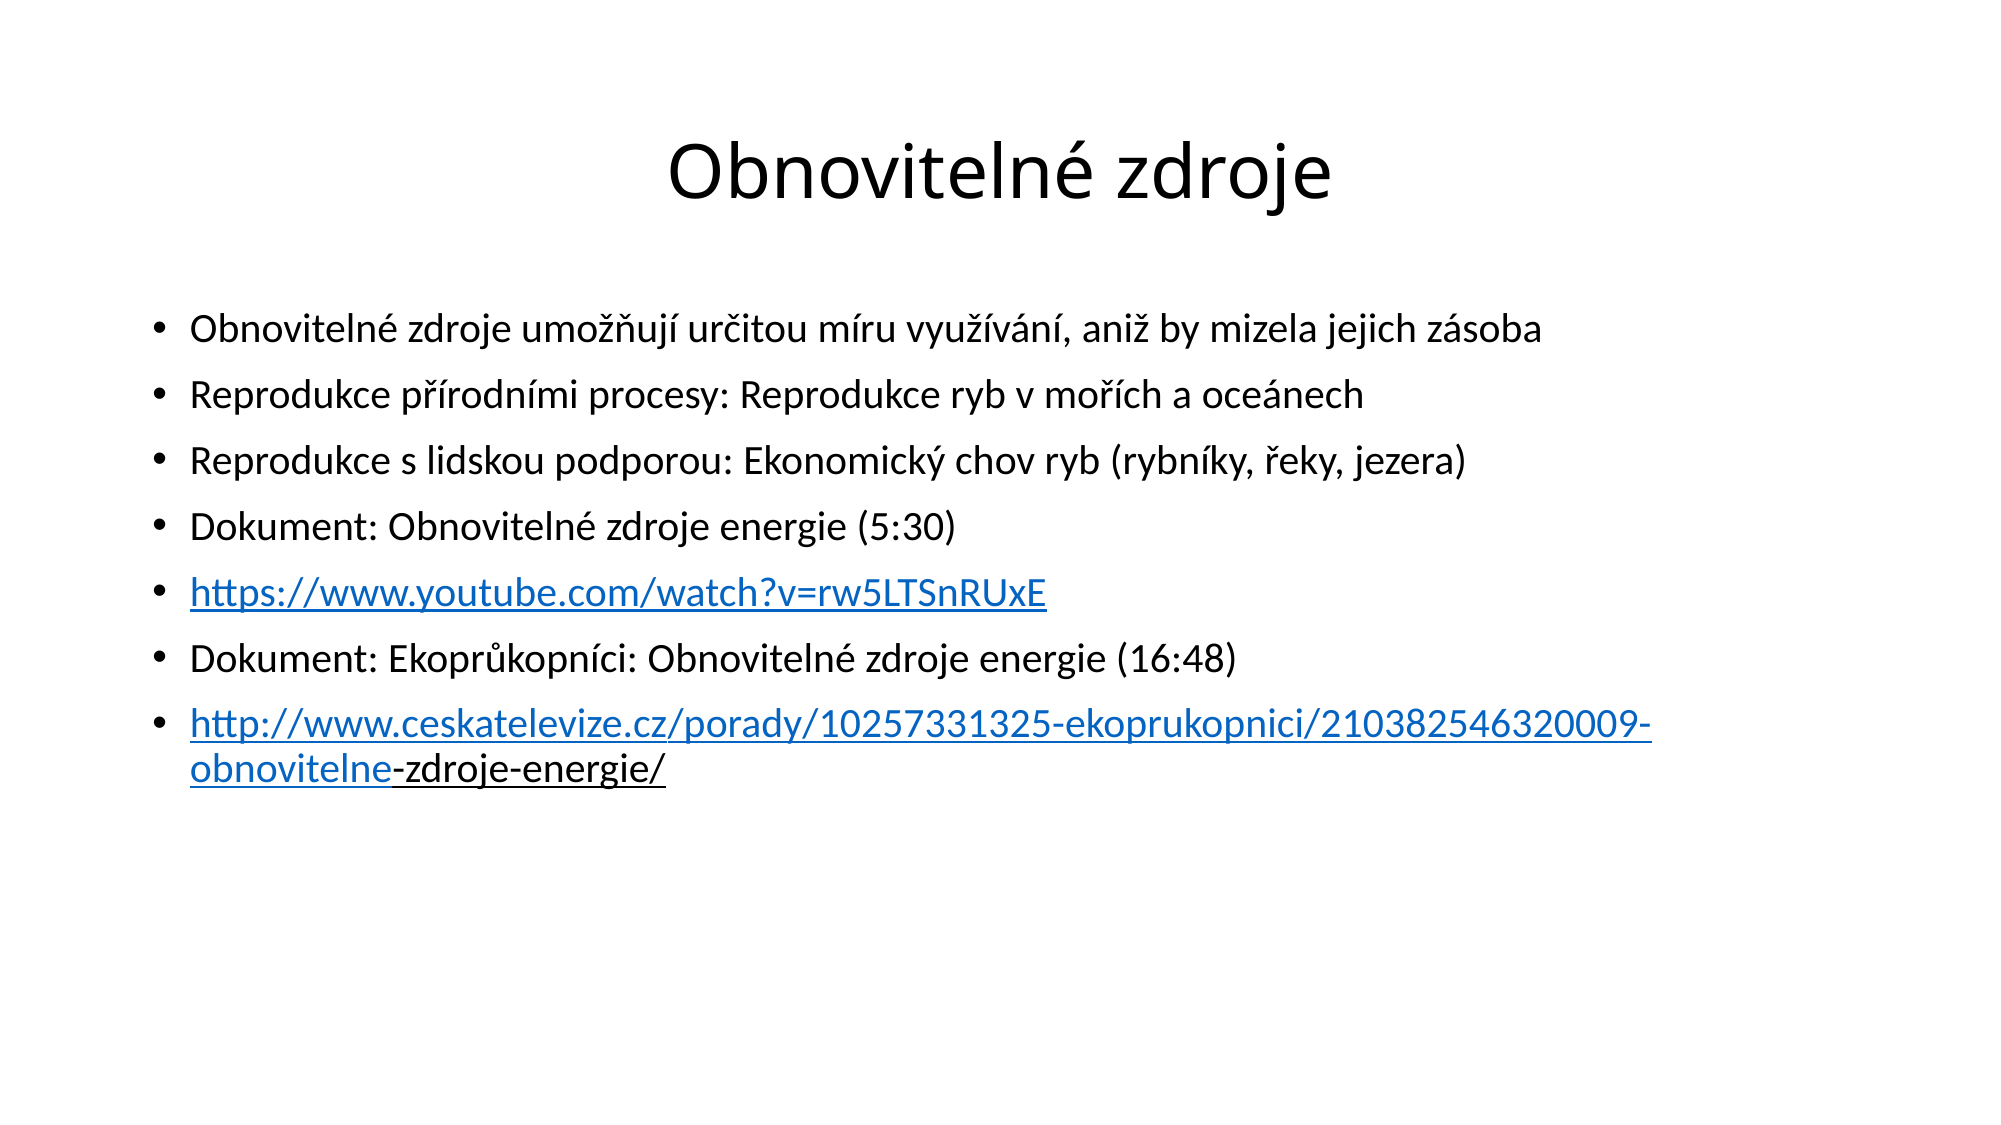

# Obnovitelné zdroje
Obnovitelné zdroje umožňují určitou míru využívání, aniž by mizela jejich zásoba
Reprodukce přírodními procesy: Reprodukce ryb v mořích a oceánech
Reprodukce s lidskou podporou: Ekonomický chov ryb (rybníky, řeky, jezera)
Dokument: Obnovitelné zdroje energie (5:30)
https://www.youtube.com/watch?v=rw5LTSnRUxE
Dokument: Ekoprůkopníci: Obnovitelné zdroje energie (16:48)
http://www.ceskatelevize.cz/porady/10257331325-ekoprukopnici/210382546320009-obnovitelne-zdroje-energie/